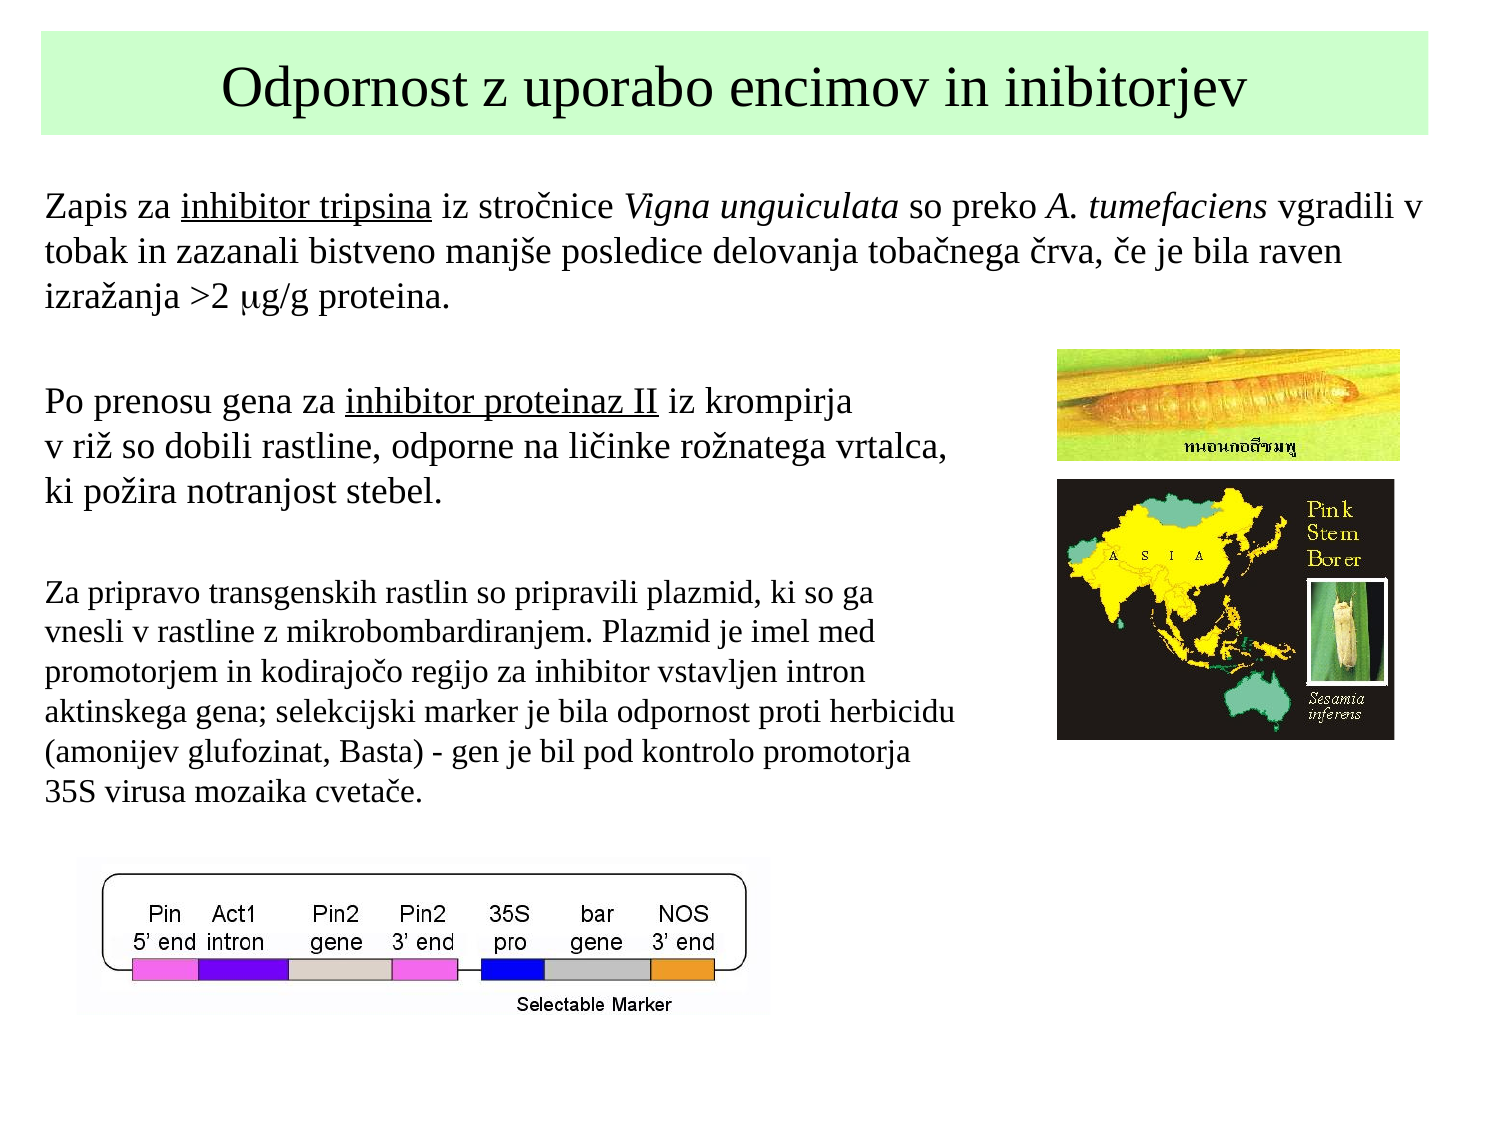

# Odpornost z uporabo encimov in inibitorjev
Zapis za inhibitor tripsina iz stročnice Vigna unguiculata so preko A. tumefaciens vgradili v tobak in zazanali bistveno manjše posledice delovanja tobačnega črva, če je bila raven izražanja >2 mg/g proteina.
Po prenosu gena za inhibitor proteinaz II iz krompirja
v riž so dobili rastline, odporne na ličinke rožnatega vrtalca,
ki požira notranjost stebel.
Za pripravo transgenskih rastlin so pripravili plazmid, ki so ga
vnesli v rastline z mikrobombardiranjem. Plazmid je imel med
promotorjem in kodirajočo regijo za inhibitor vstavljen intron
aktinskega gena; selekcijski marker je bila odpornost proti herbicidu
(amonijev glufozinat, Basta) - gen je bil pod kontrolo promotorja
35S virusa mozaika cvetače.